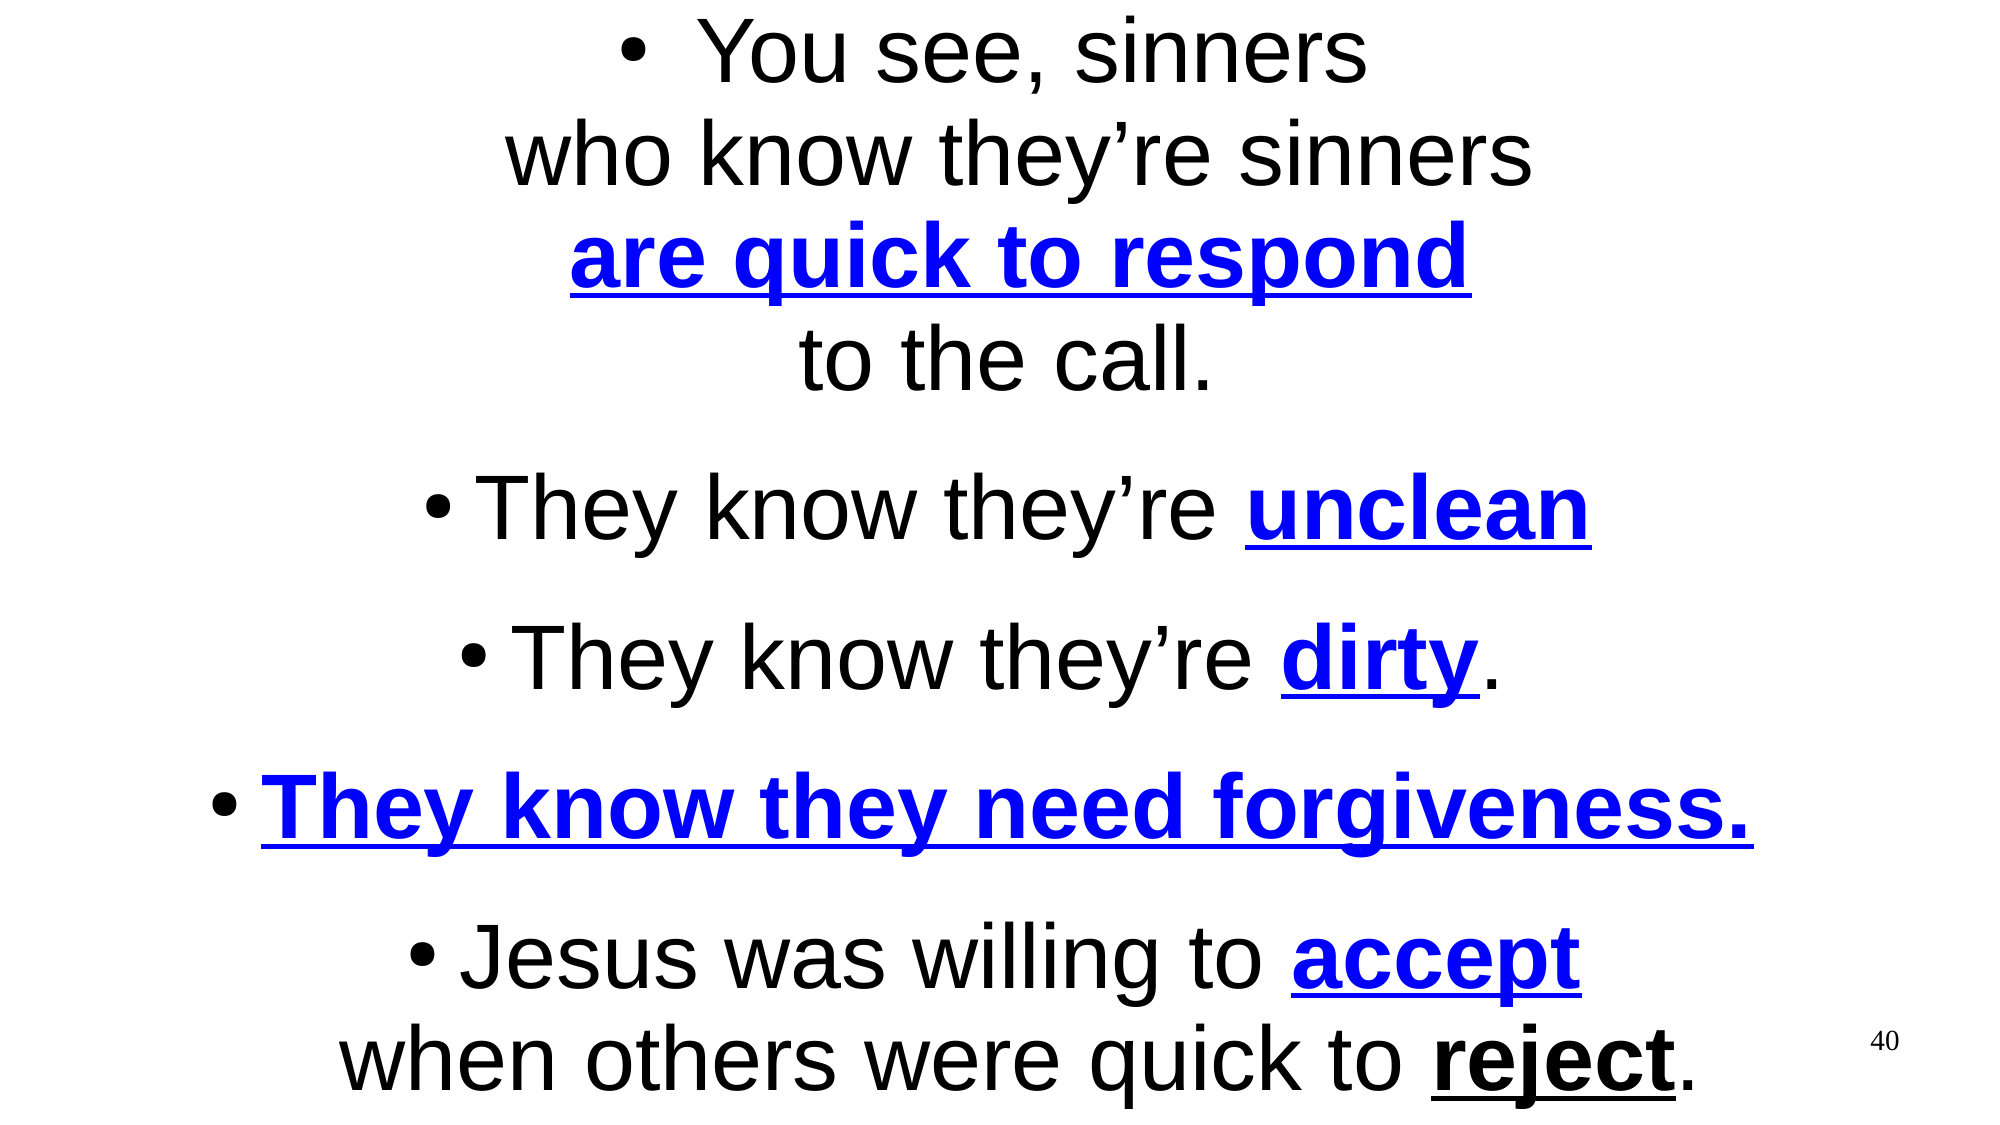

# You see, sinners who know they’re sinners are quick to respond to the call.
They know they’re unclean
They know they’re dirty.
They know they need forgiveness.
Jesus was willing to accept
when others were quick to reject.
40